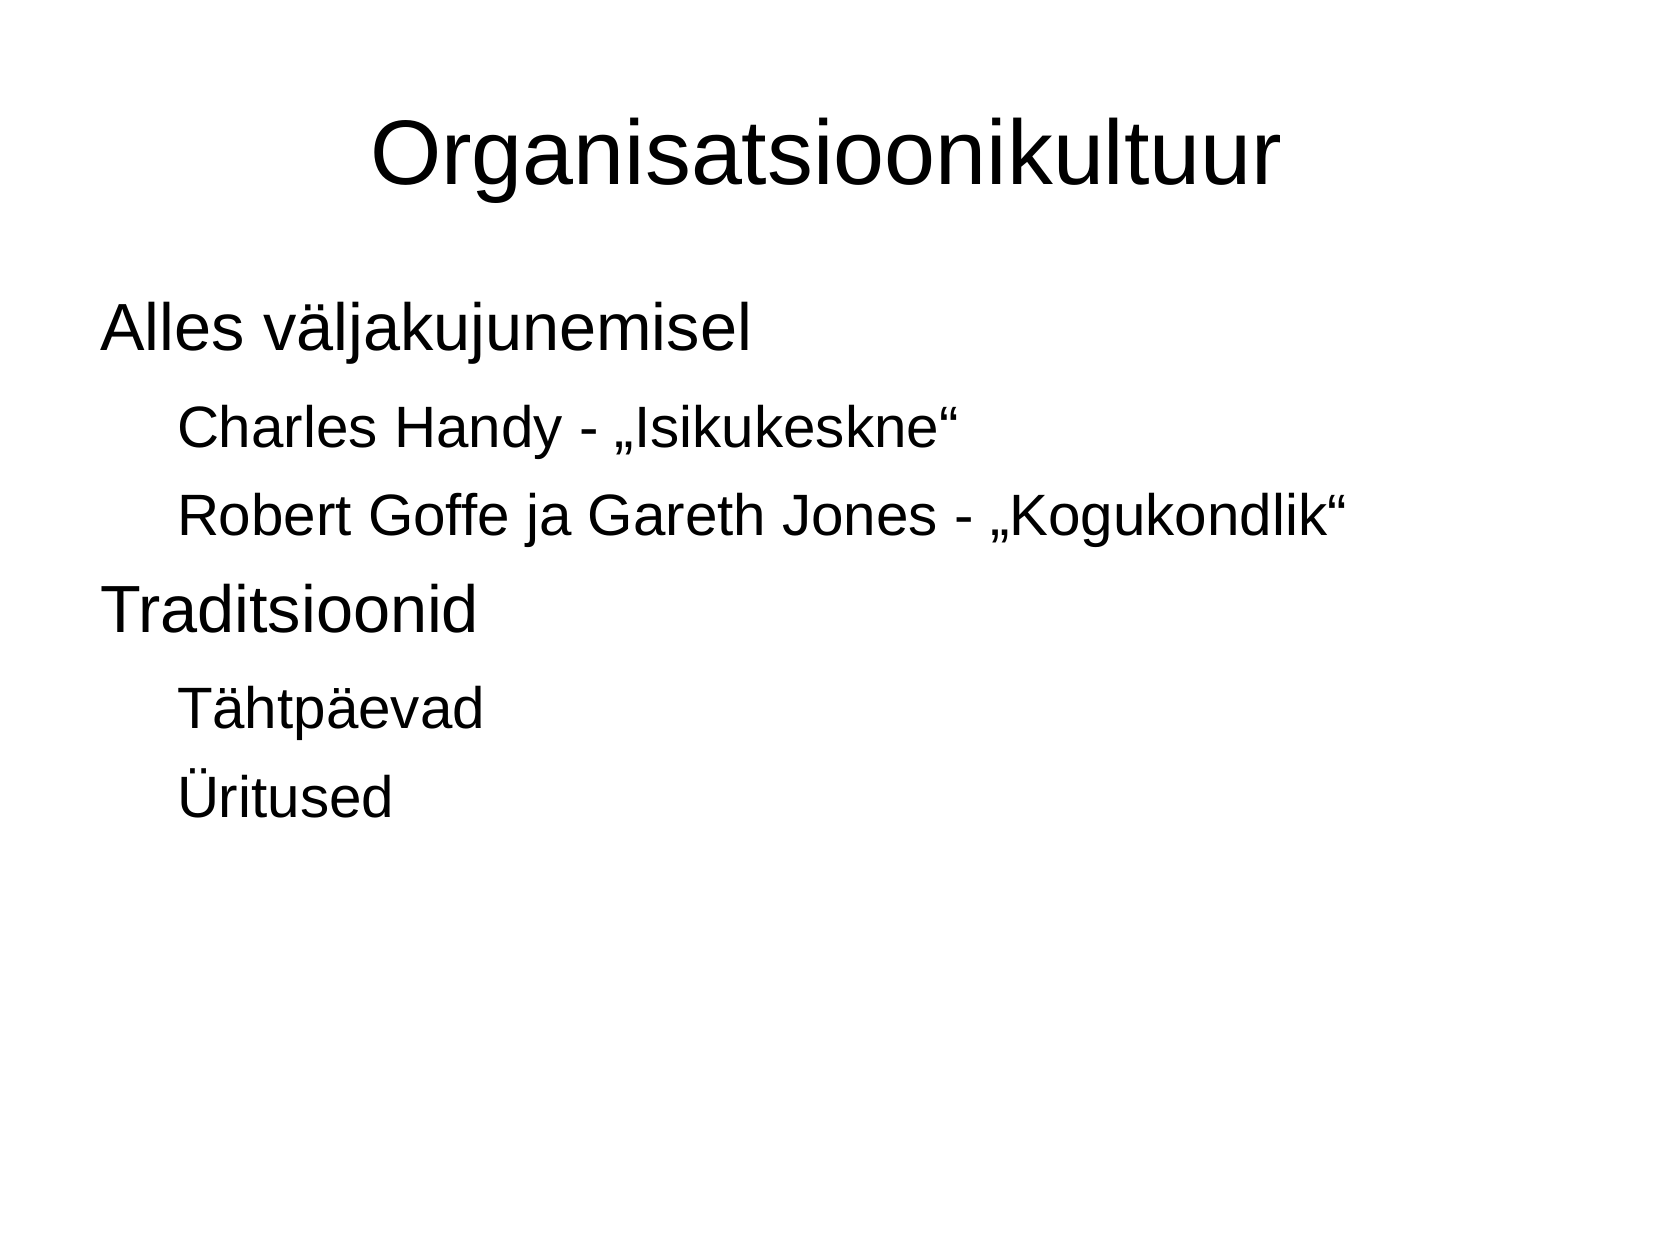

# Organisatsioonikultuur
Alles väljakujunemisel
Charles Handy - „Isikukeskne“
Robert Goffe ja Gareth Jones - „Kogukondlik“
Traditsioonid
Tähtpäevad
Üritused